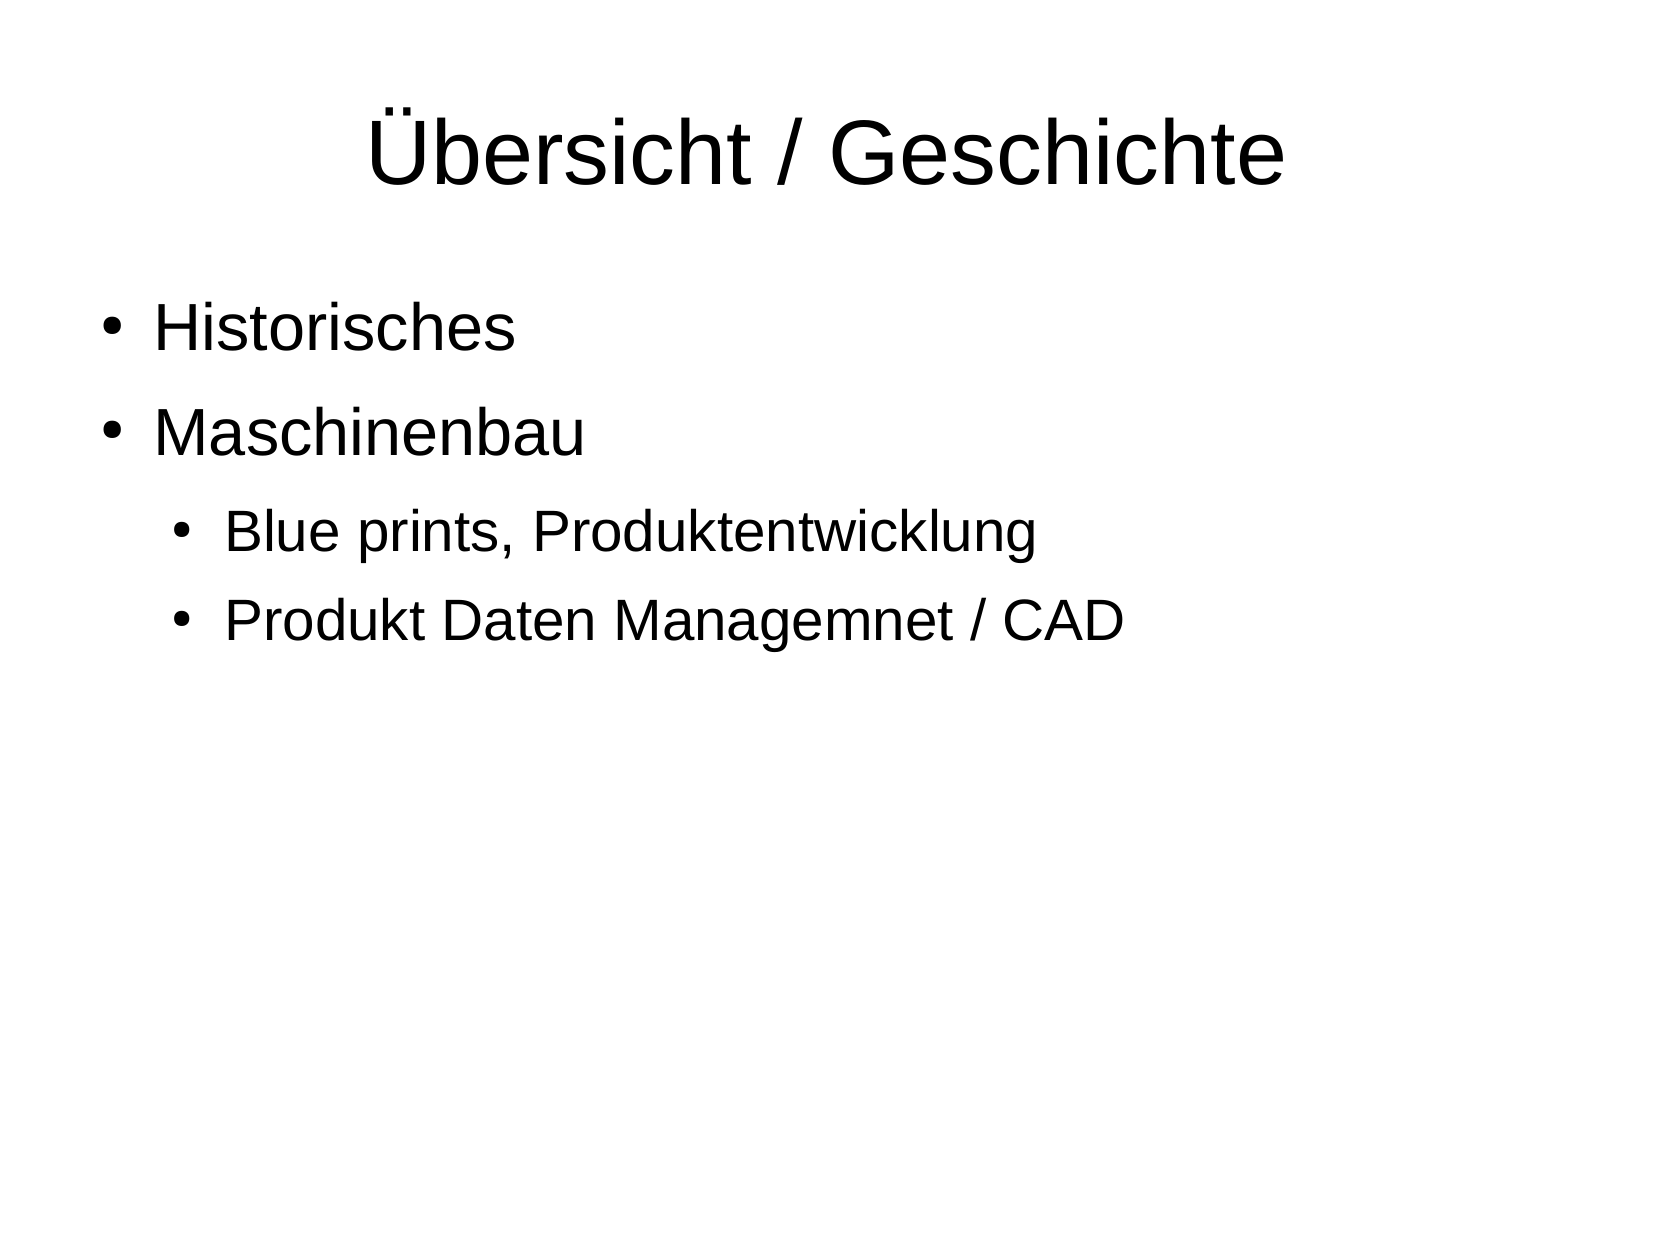

# Übersicht / Geschichte
Historisches
Maschinenbau
Blue prints, Produktentwicklung
Produkt Daten Managemnet / CAD